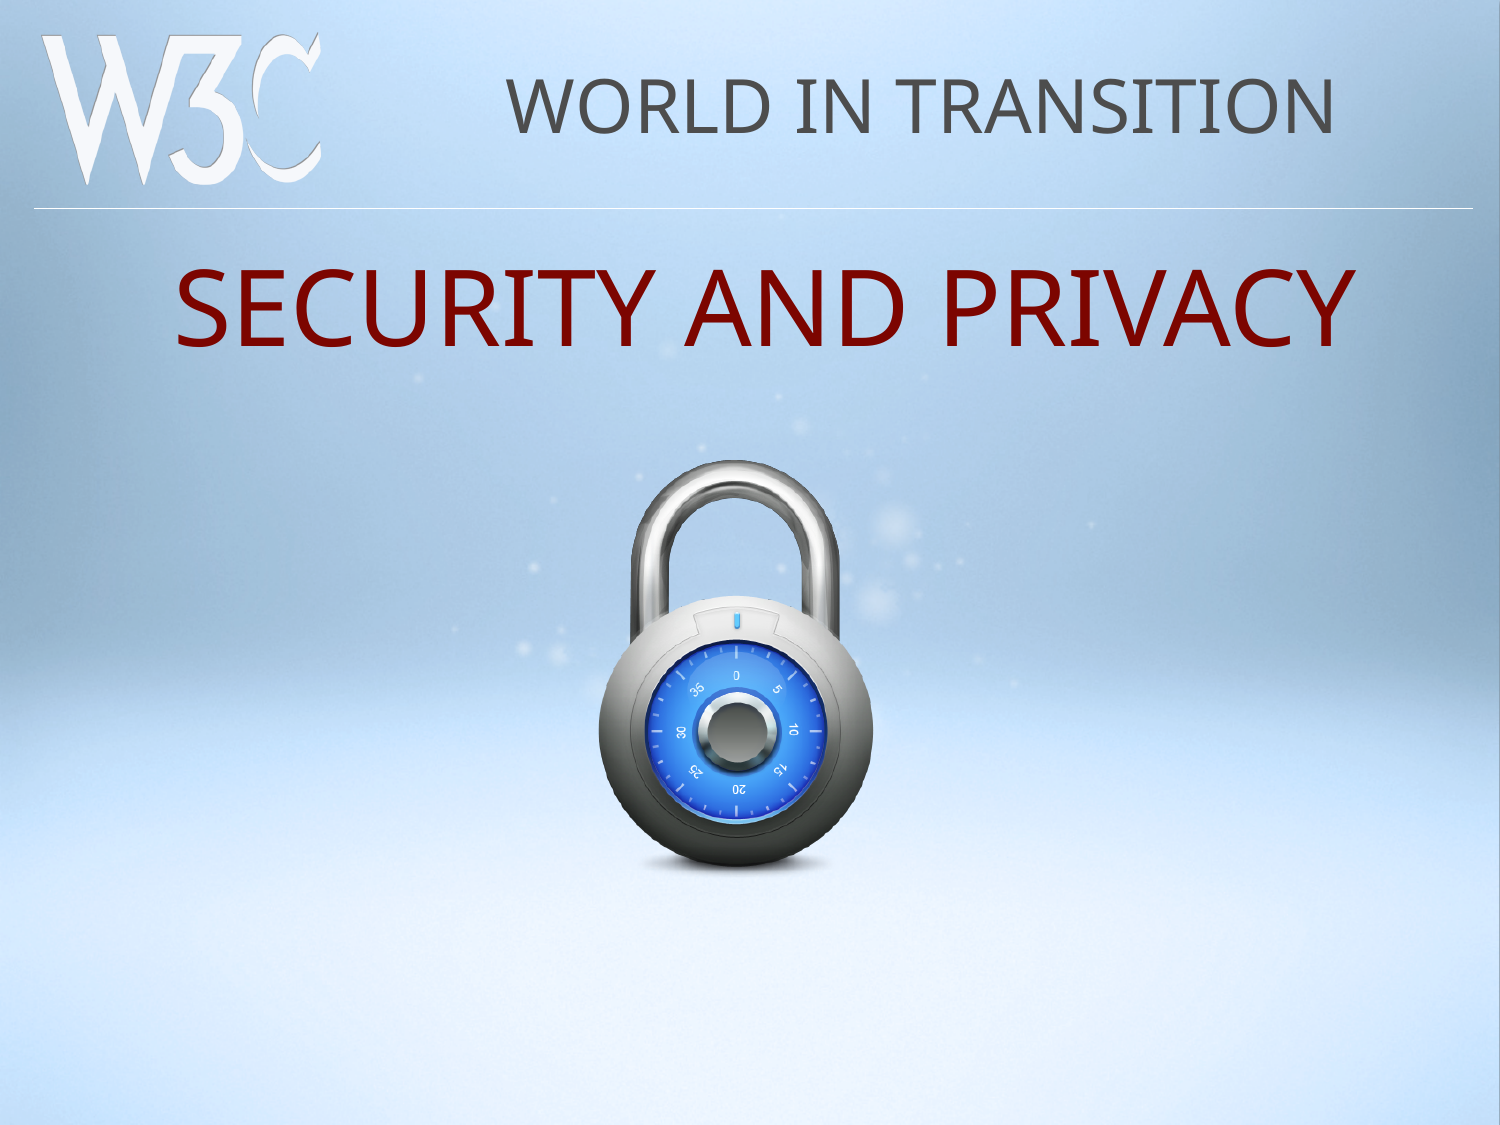

WORLD IN TRANSITION
# SECURITY AND PRIVACY